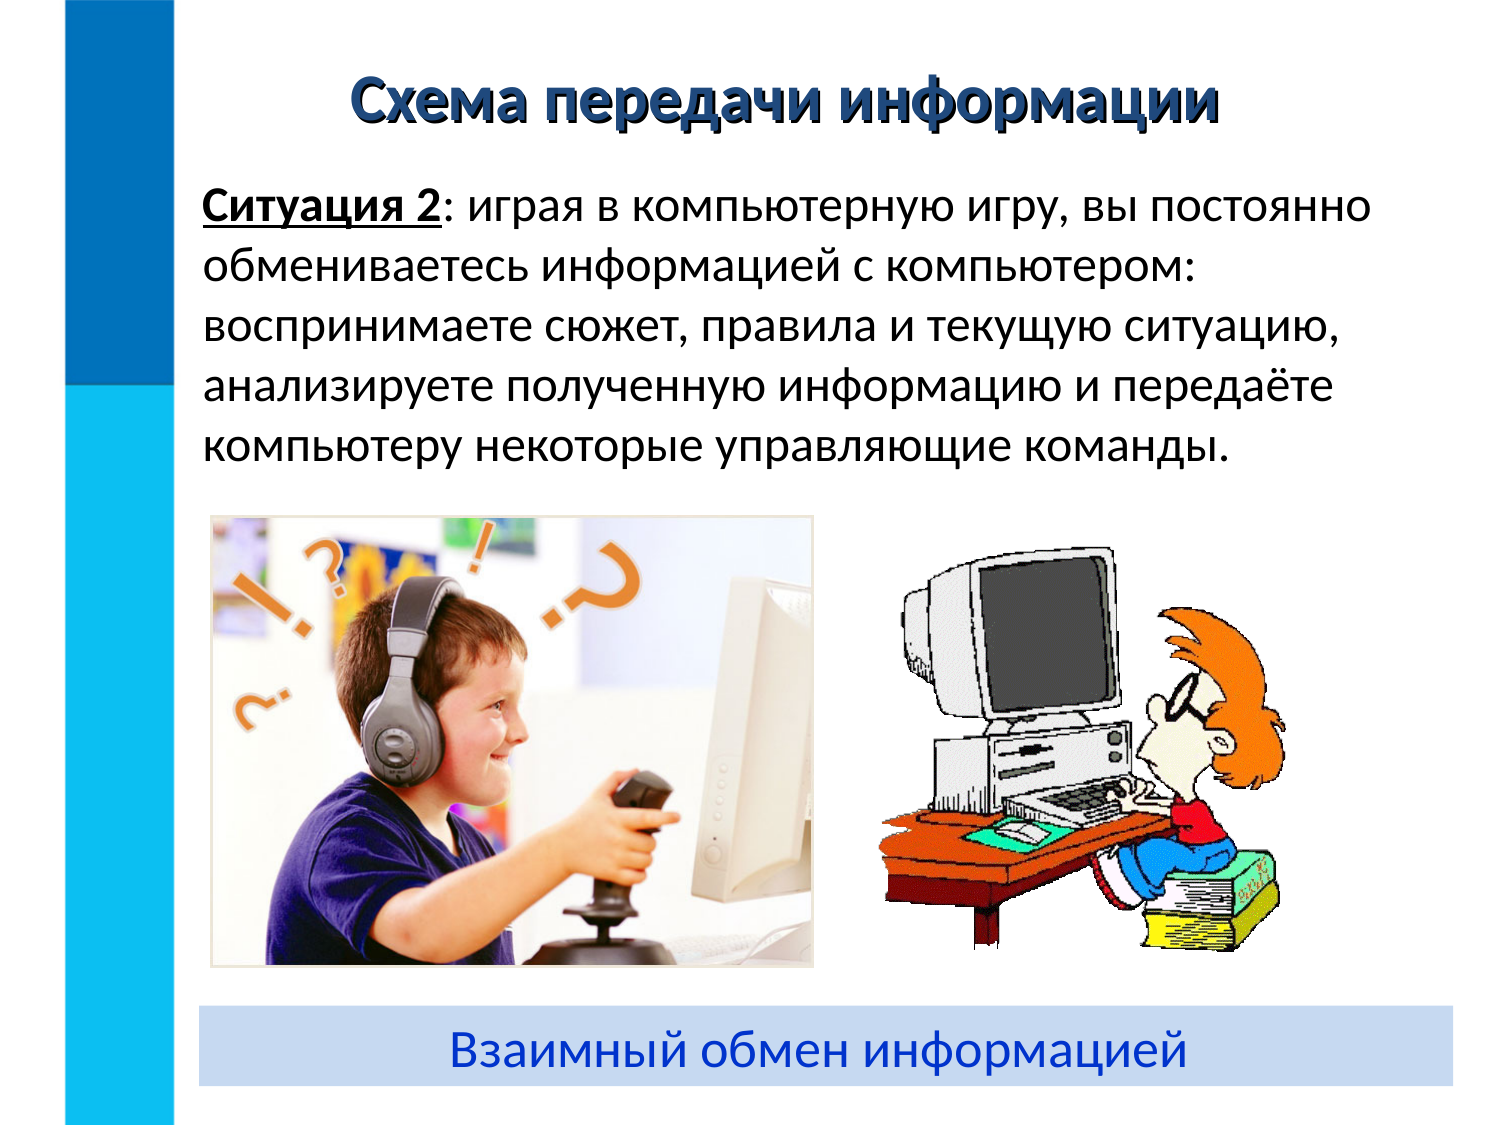

Схема передачи информации
# Ситуация 2: играя в компьютерную игру, вы постоянно обмениваетесь информацией с компьютером: воспринимаете сюжет, правила и текущую ситуацию, анализируете полученную информацию и передаёте компьютеру некоторые управляющие команды.
Взаимный обмен информацией